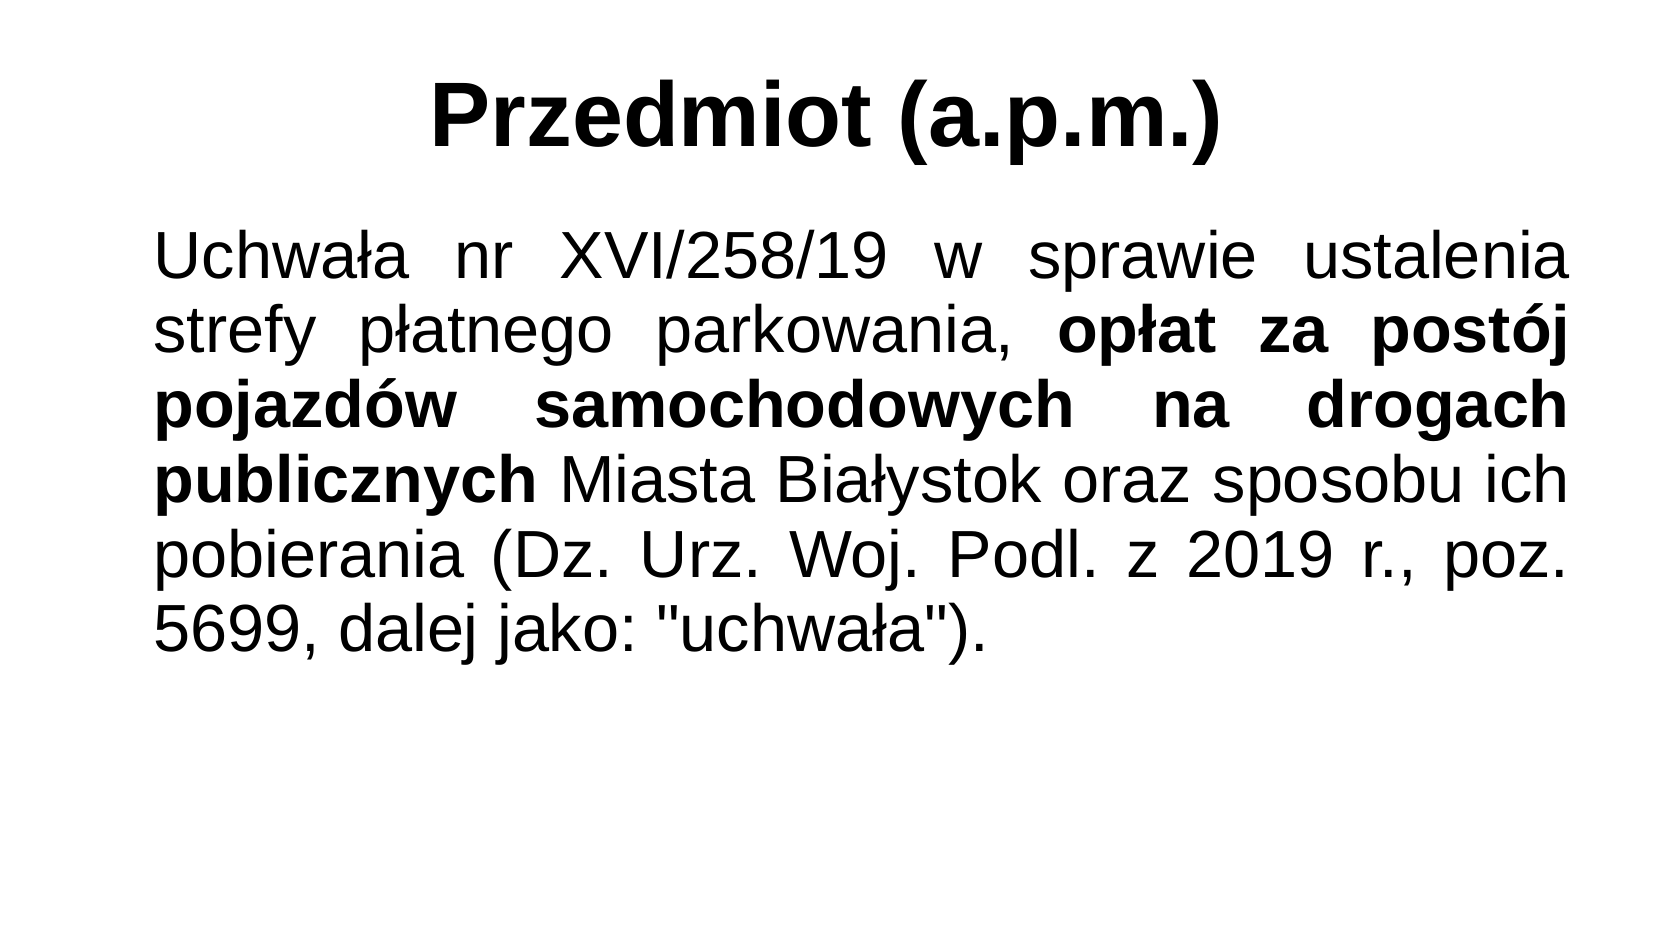

# Przedmiot (a.p.m.)
Uchwała nr XVI/258/19 w sprawie ustalenia strefy płatnego parkowania, opłat za postój pojazdów samochodowych na drogach publicznych Miasta Białystok oraz sposobu ich pobierania (Dz. Urz. Woj. Podl. z 2019 r., poz. 5699, dalej jako: "uchwała").